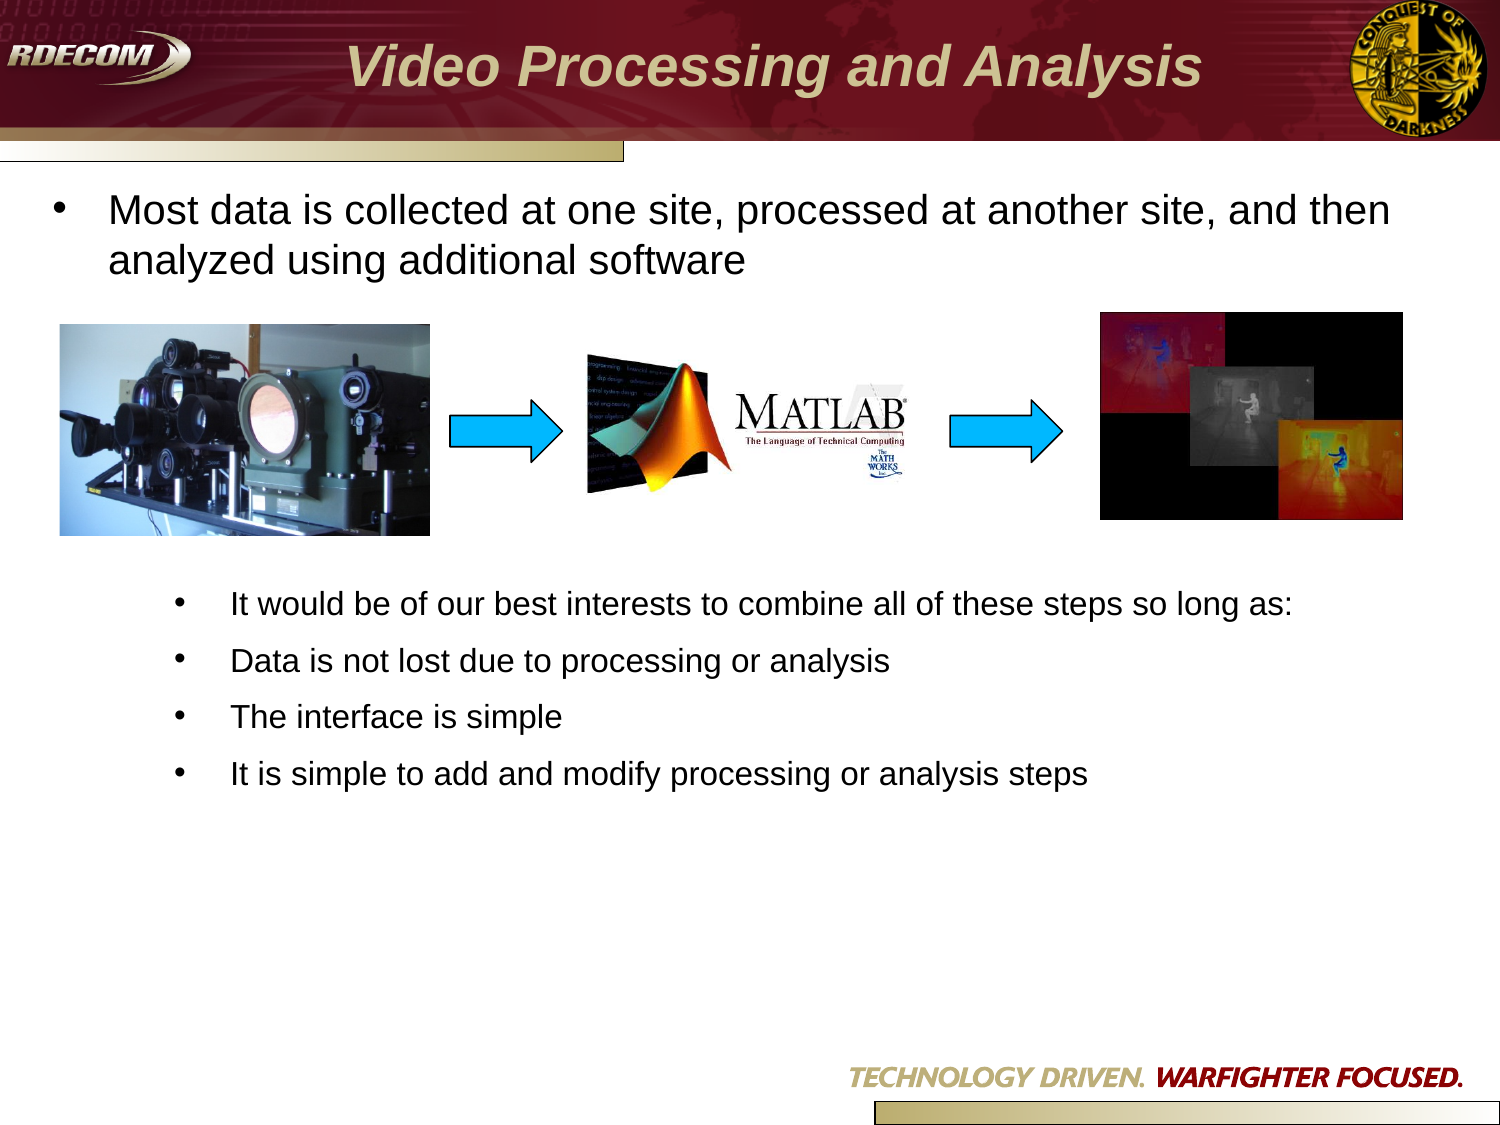

Video Processing and Analysis
Most data is collected at one site, processed at another site, and then analyzed using additional software
It would be of our best interests to combine all of these steps so long as:
Data is not lost due to processing or analysis
The interface is simple
It is simple to add and modify processing or analysis steps